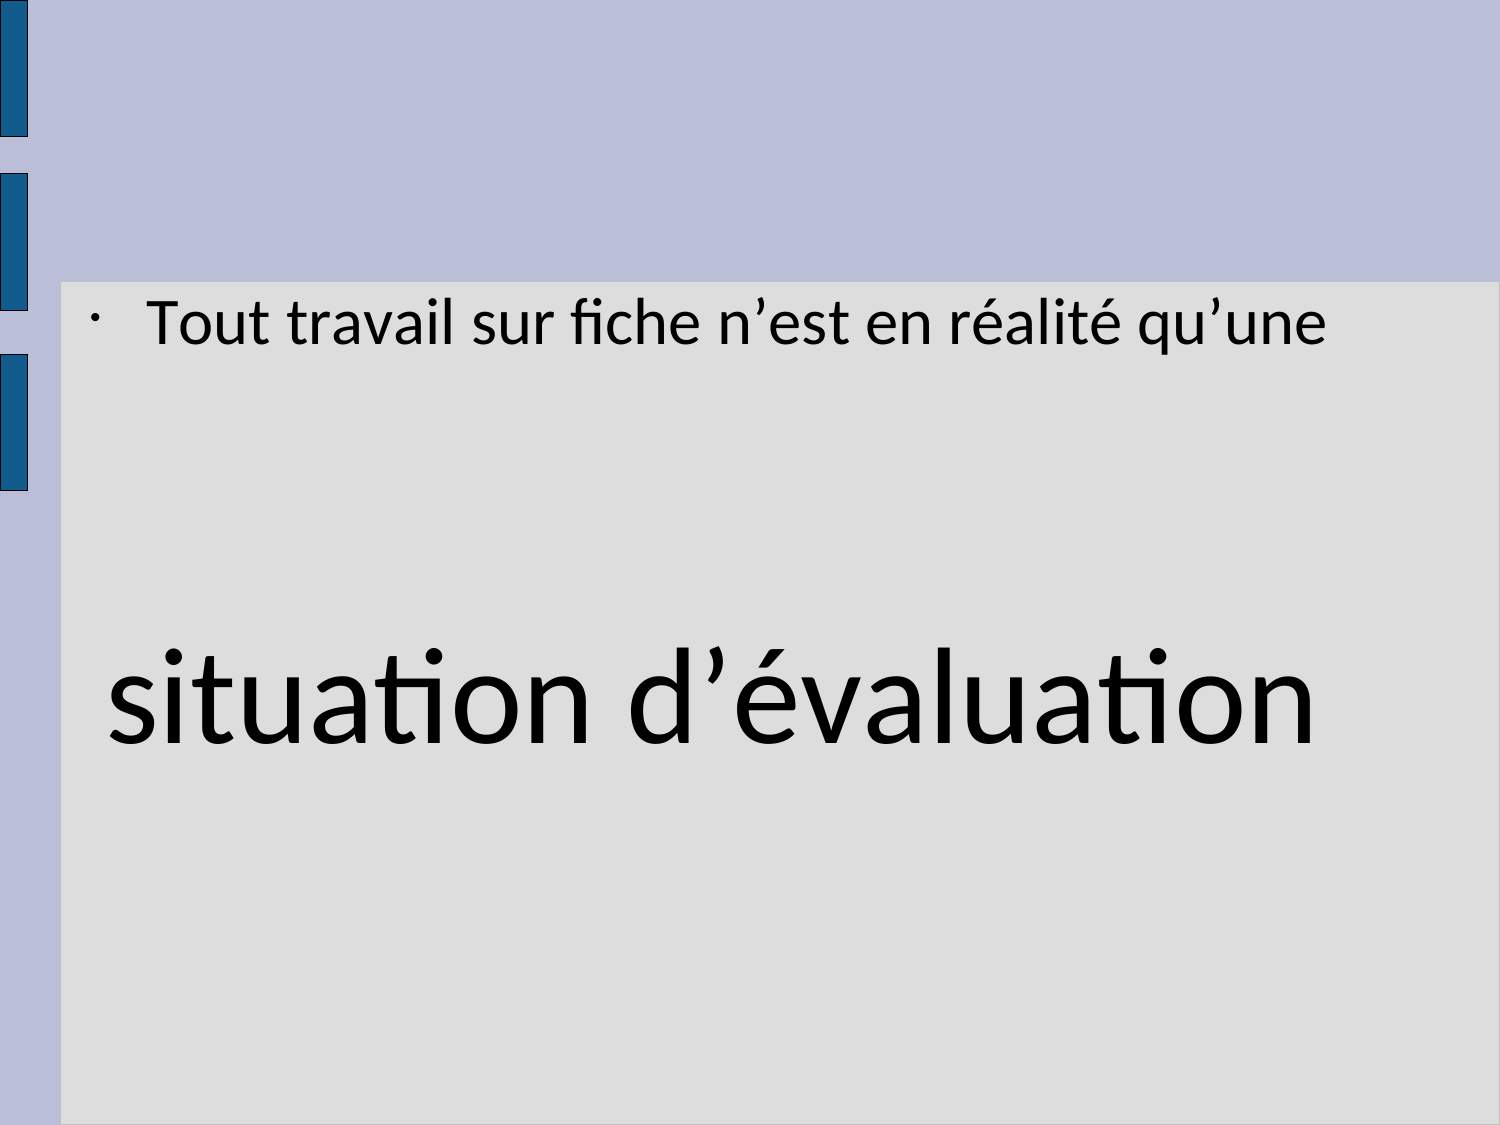

# Tout travail sur fiche n’est en réalité qu’une
 situation d’évaluation